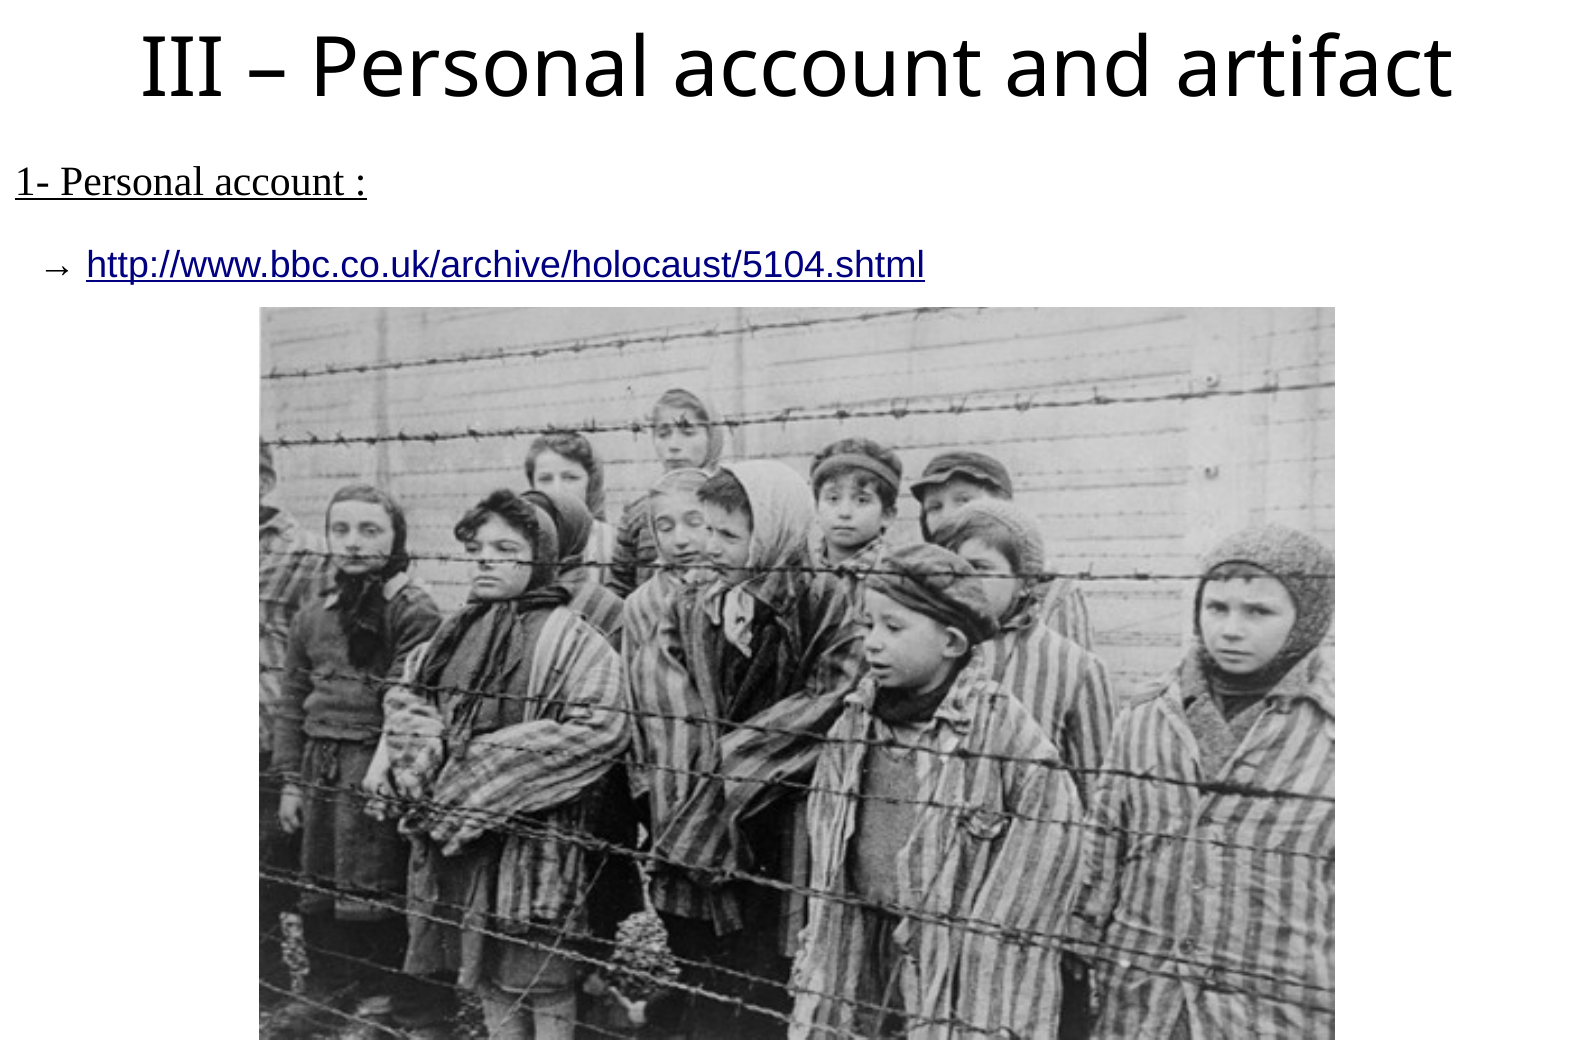

III – Personal account and artifact
1- Personal account :
→ http://www.bbc.co.uk/archive/holocaust/5104.shtml